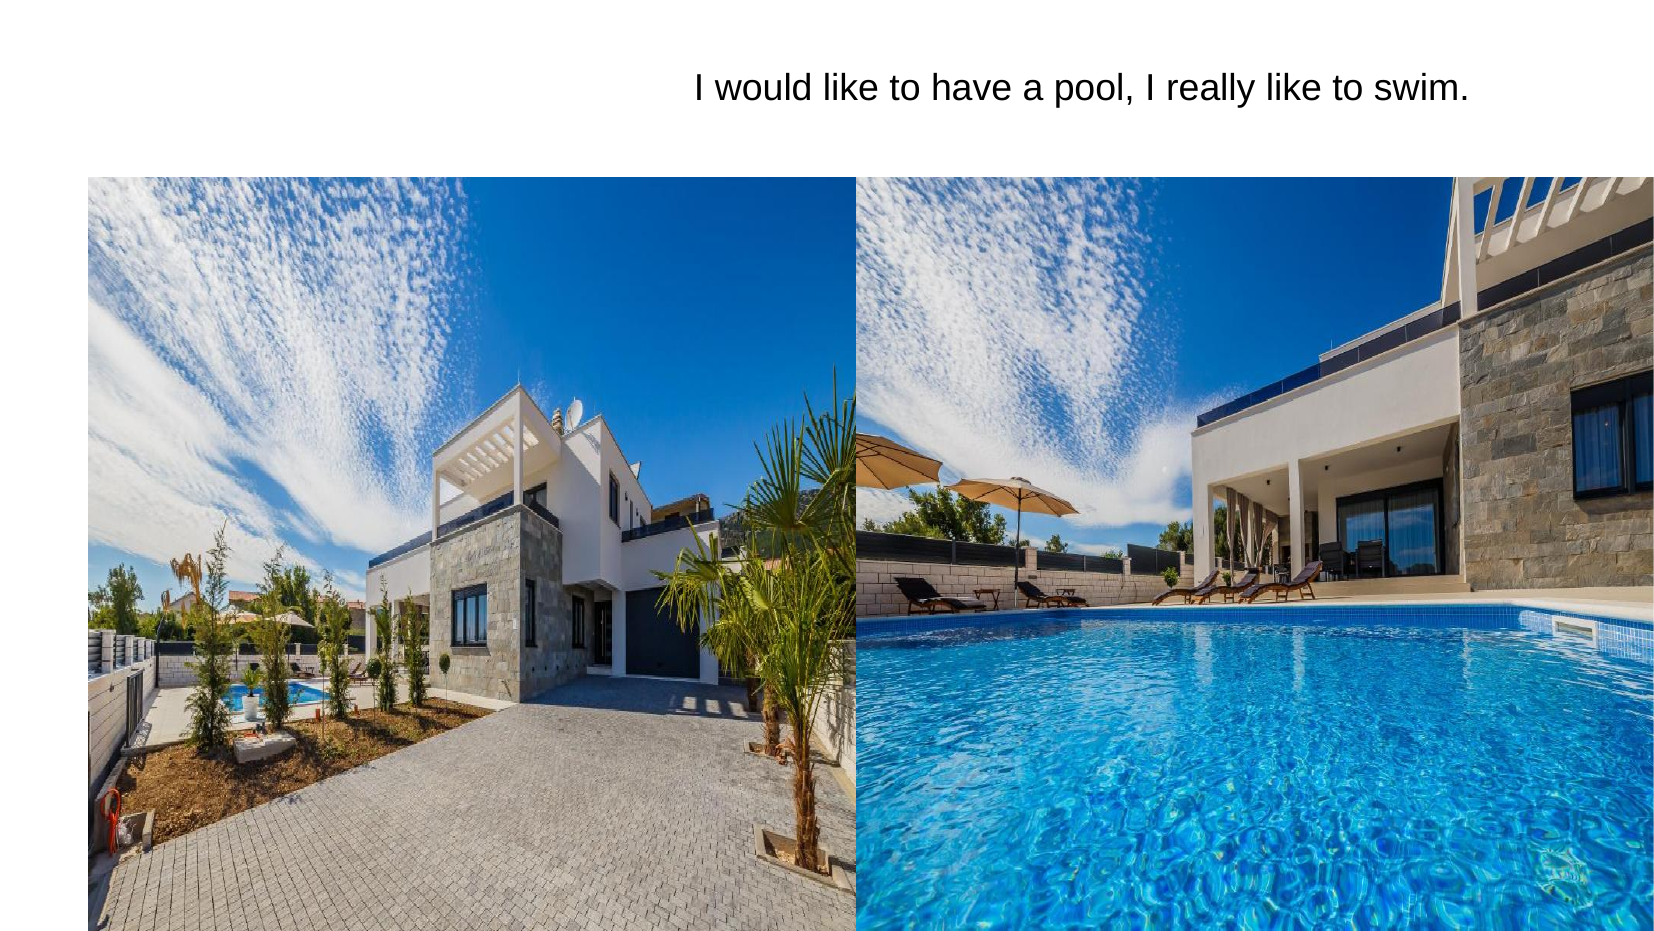

I would like to have a pool, I really like to swim.